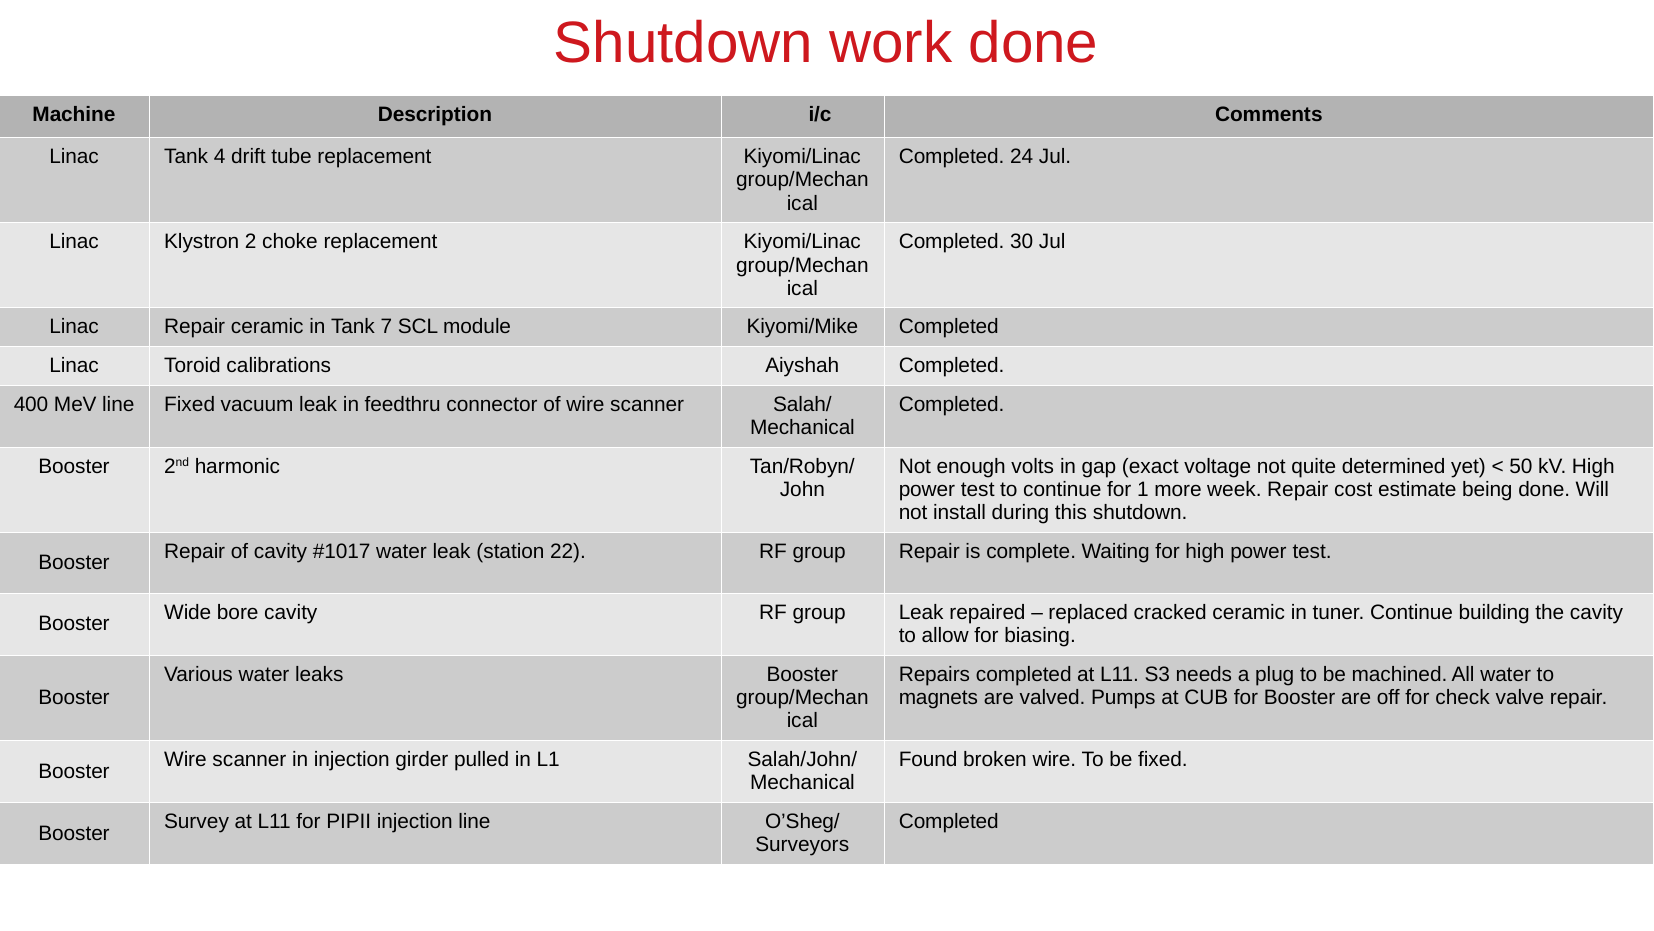

# Shutdown work done
| Machine | Description | i/c | Comments |
| --- | --- | --- | --- |
| Linac | Tank 4 drift tube replacement | Kiyomi/Linac group/Mechanical | Completed. 24 Jul. |
| Linac | Klystron 2 choke replacement | Kiyomi/Linac group/Mechanical | Completed. 30 Jul |
| Linac | Repair ceramic in Tank 7 SCL module | Kiyomi/Mike | Completed |
| Linac | Toroid calibrations | Aiyshah | Completed. |
| 400 MeV line | Fixed vacuum leak in feedthru connector of wire scanner | Salah/Mechanical | Completed. |
| Booster | 2nd harmonic | Tan/Robyn/John | Not enough volts in gap (exact voltage not quite determined yet) < 50 kV. High power test to continue for 1 more week. Repair cost estimate being done. Will not install during this shutdown. |
| Booster | Repair of cavity #1017 water leak (station 22). | RF group | Repair is complete. Waiting for high power test. |
| Booster | Wide bore cavity | RF group | Leak repaired – replaced cracked ceramic in tuner. Continue building the cavity to allow for biasing. |
| Booster | Various water leaks | Booster group/Mechanical | Repairs completed at L11. S3 needs a plug to be machined. All water to magnets are valved. Pumps at CUB for Booster are off for check valve repair. |
| Booster | Wire scanner in injection girder pulled in L1 | Salah/John/Mechanical | Found broken wire. To be fixed. |
| Booster | Survey at L11 for PIPII injection line | O’Sheg/Surveyors | Completed |